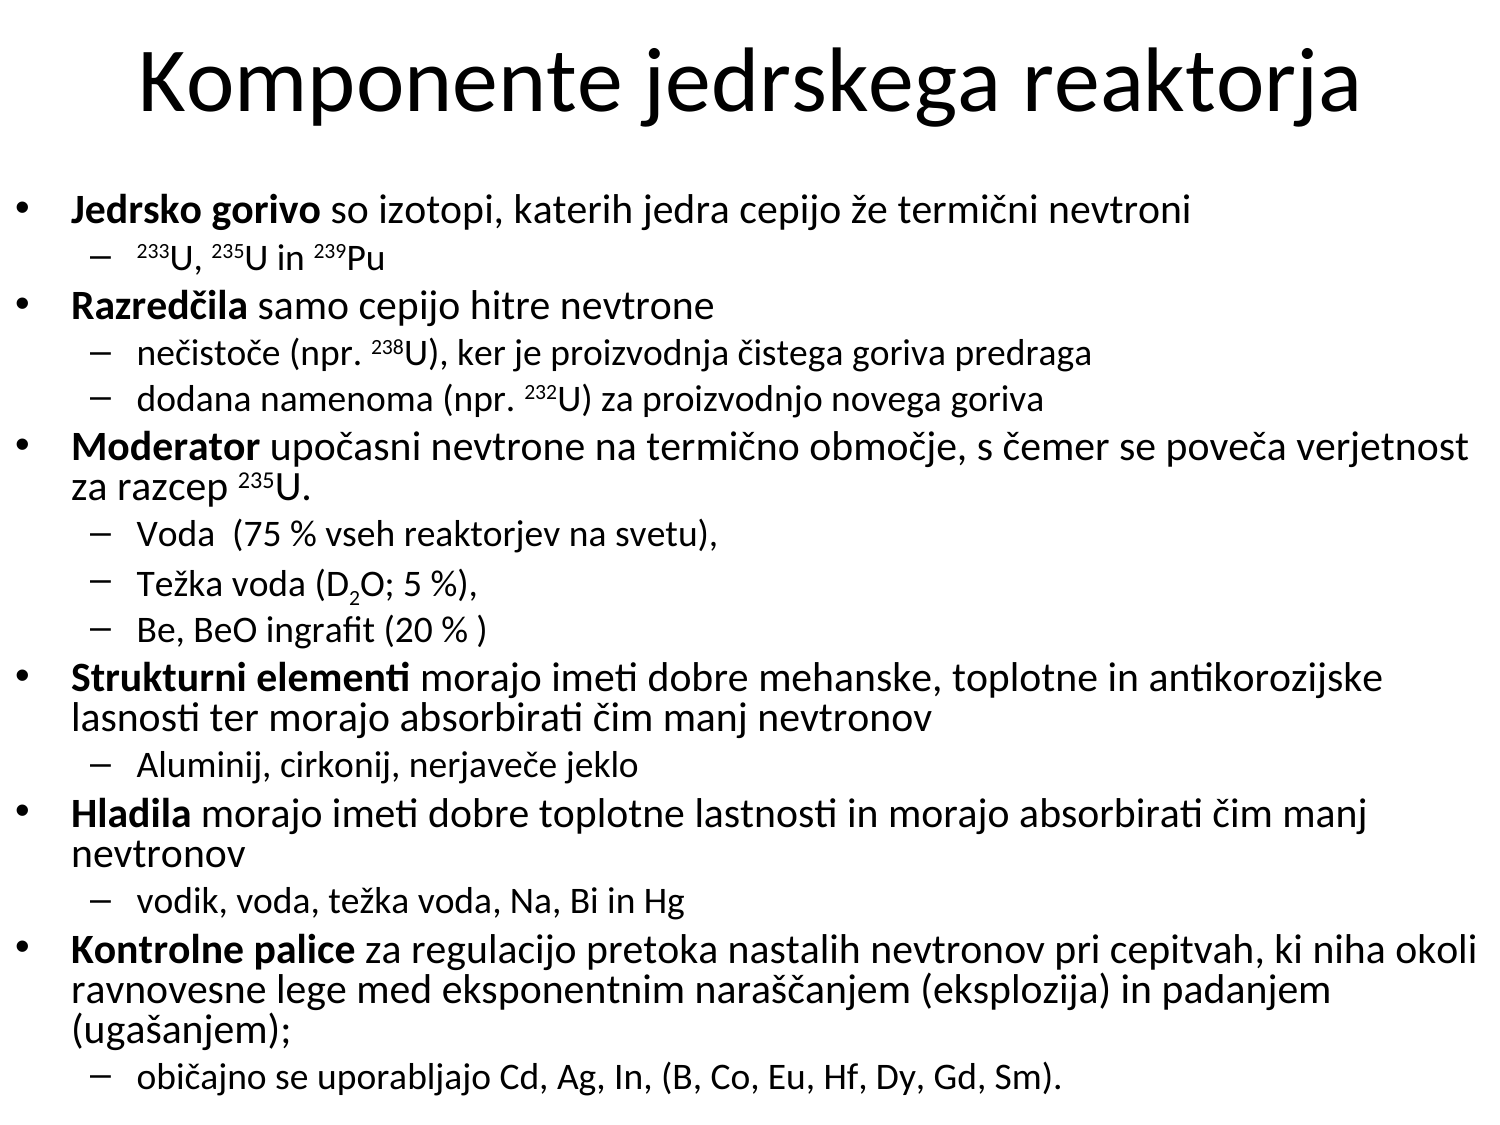

Komponente jedrskega reaktorja
Jedrsko gorivo so izotopi, katerih jedra cepijo že termični nevtroni
233U, 235U in 239Pu
Razredčila samo cepijo hitre nevtrone
nečistoče (npr. 238U), ker je proizvodnja čistega goriva predraga
dodana namenoma (npr. 232U) za proizvodnjo novega goriva
Moderator upočasni nevtrone na termično območje, s čemer se poveča verjetnost za razcep 235U.
Voda (75 % vseh reaktorjev na svetu),
Težka voda (D2O; 5 %),
Be, BeO ingrafit (20 % )
Strukturni elementi morajo imeti dobre mehanske, toplotne in antikorozijske lasnosti ter morajo absorbirati čim manj nevtronov
Aluminij, cirkonij, nerjaveče jeklo
Hladila morajo imeti dobre toplotne lastnosti in morajo absorbirati čim manj nevtronov
vodik, voda, težka voda, Na, Bi in Hg
Kontrolne palice za regulacijo pretoka nastalih nevtronov pri cepitvah, ki niha okoli ravnovesne lege med eksponentnim naraščanjem (eksplozija) in padanjem (ugašanjem);
običajno se uporabljajo Cd, Ag, In, (B, Co, Eu, Hf, Dy, Gd, Sm).